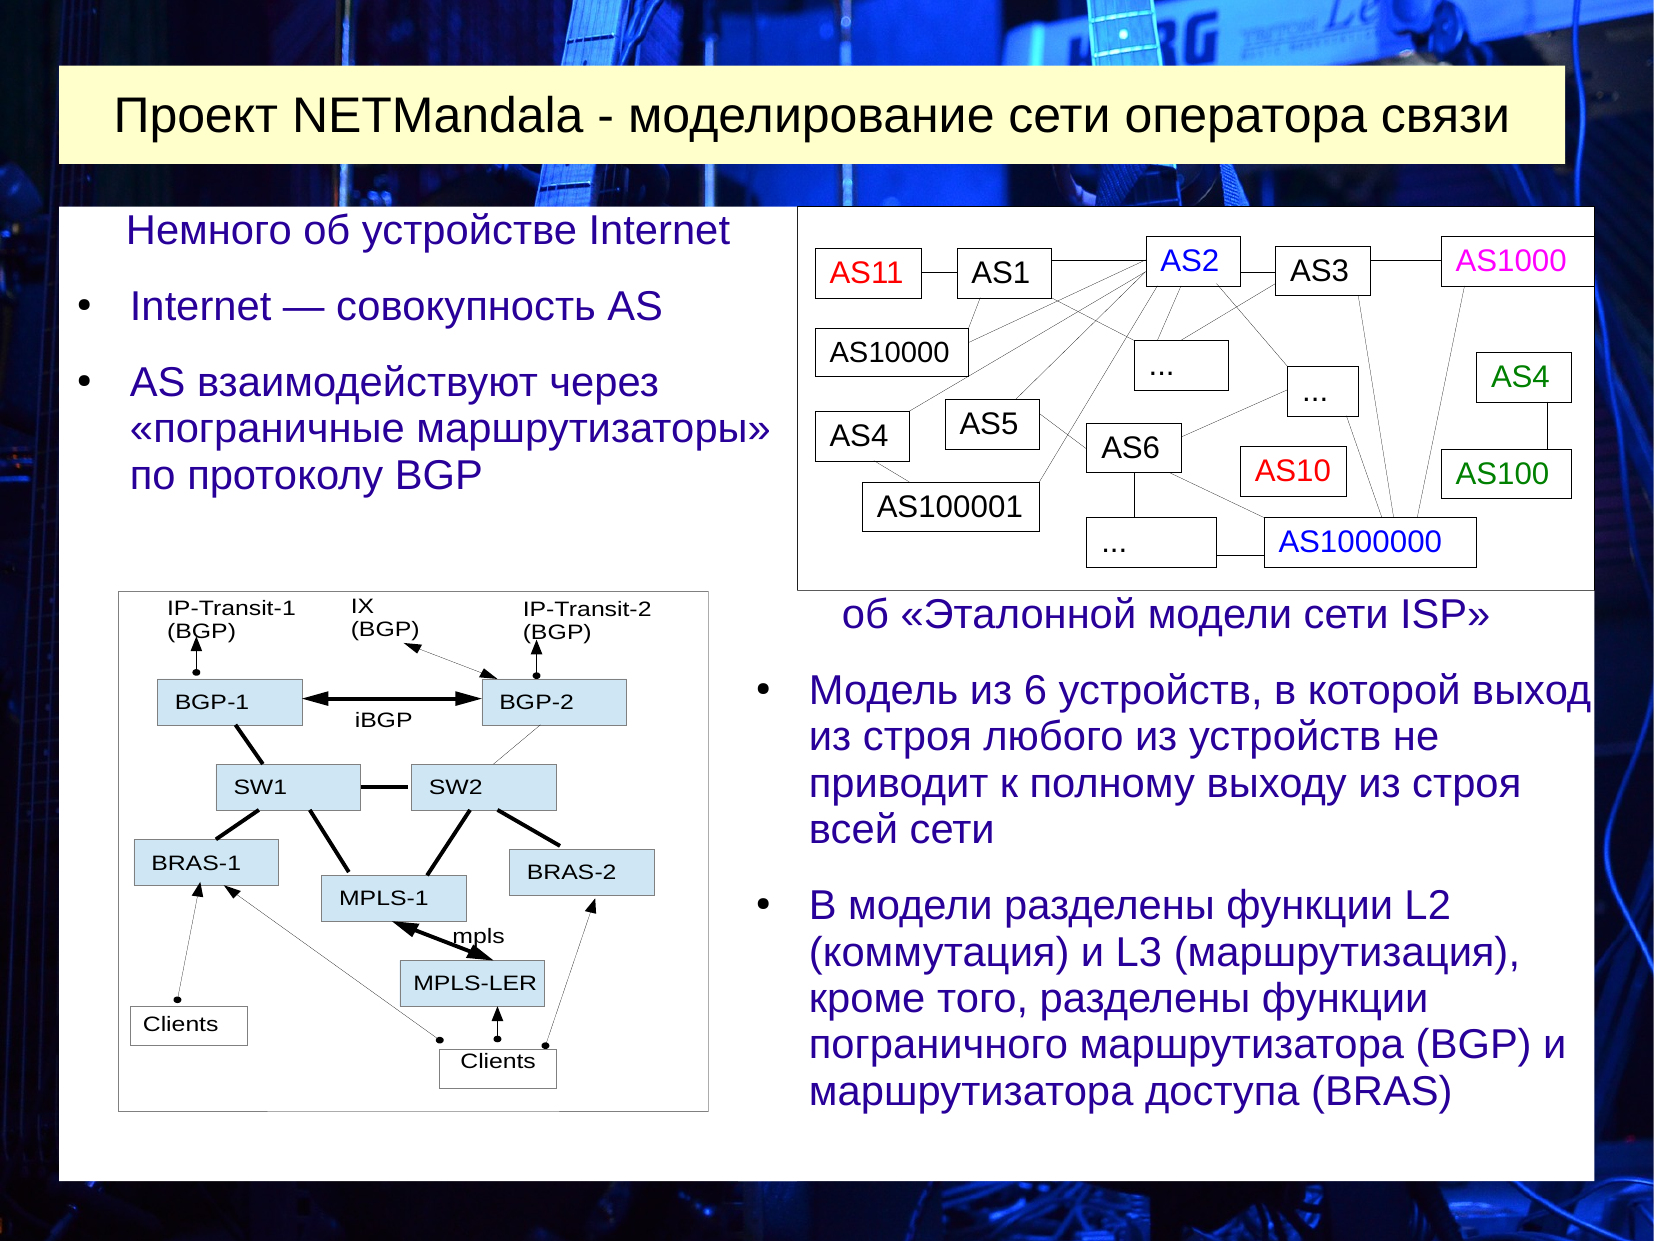

# Проект NETMandala - моделирование сети оператора связи
Немного об устройстве Internet
Internet — совокупность AS
AS взаимодействуют через «пограничные маршрутизаторы» по протоколу BGP
об «Эталонной модели сети ISP»
Модель из 6 устройств, в которой выход из строя любого из устройств не приводит к полному выходу из строя всей сети
В модели разделены функции L2 (коммутация) и L3 (маршрутизация), кроме того, разделены функции пограничного маршрутизатора (BGP) и маршрутизатора доступа (BRAS)